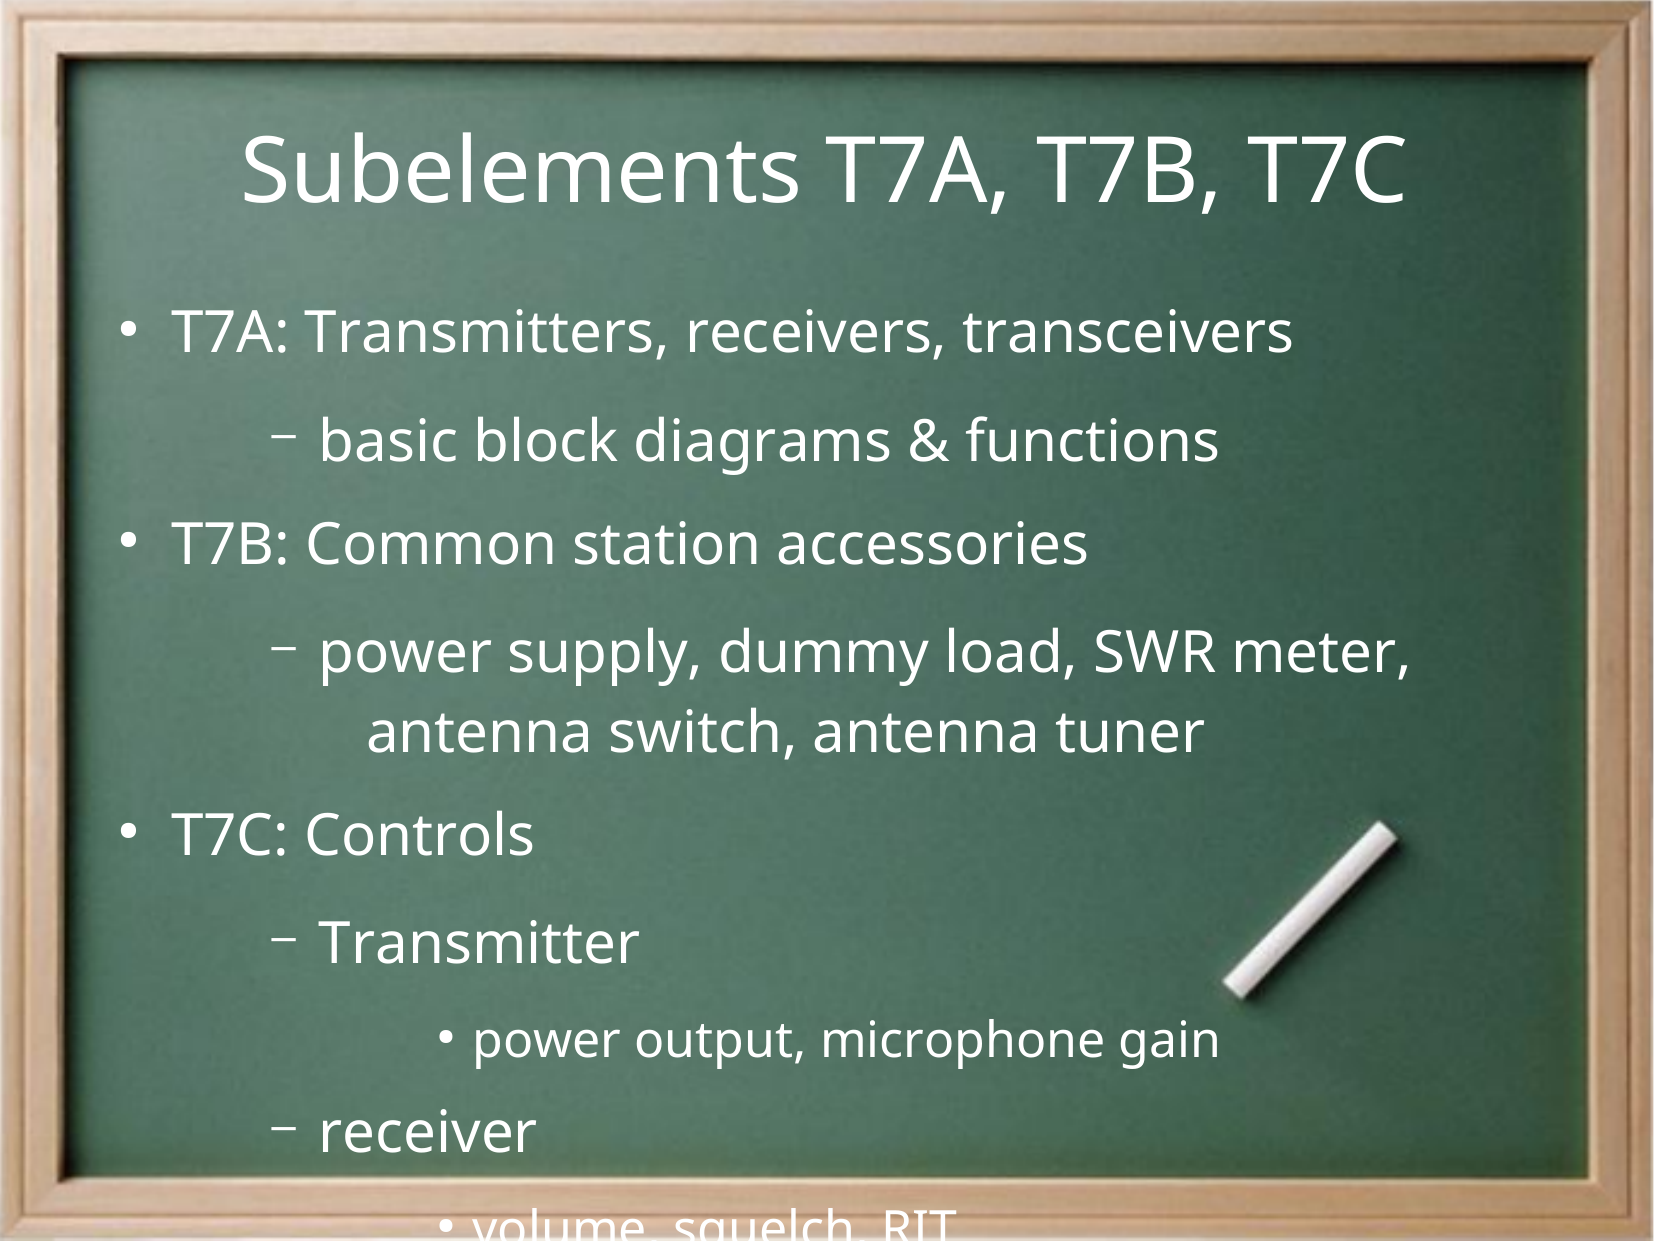

# Subelements T7A, T7B, T7C
T7A: Transmitters, receivers, transceivers
basic block diagrams & functions
T7B: Common station accessories
power supply, dummy load, SWR meter, antenna switch, antenna tuner
T7C: Controls
Transmitter
power output, microphone gain
receiver
volume, squelch, RIT